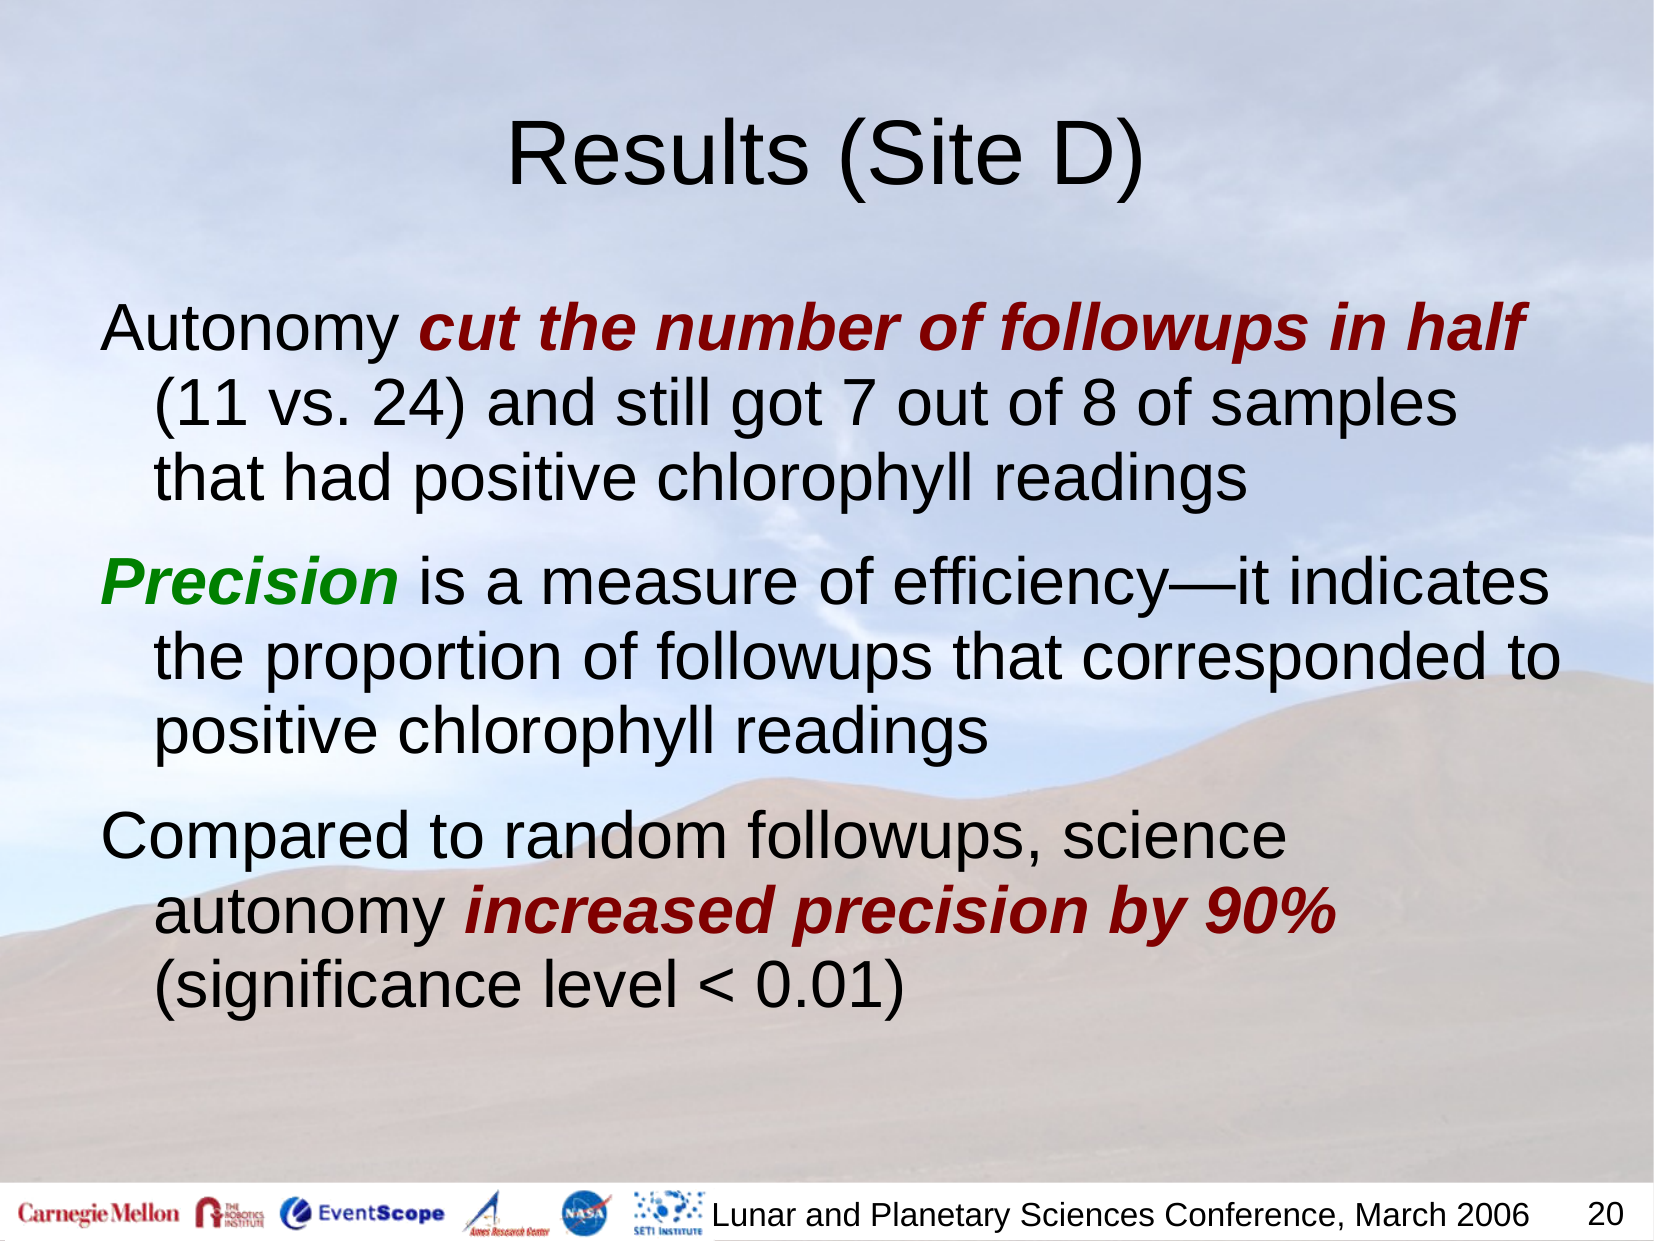

# Results (Site D)
Autonomy cut the number of followups in half (11 vs. 24) and still got 7 out of 8 of samples that had positive chlorophyll readings
Precision is a measure of efficiency—it indicates the proportion of followups that corresponded to positive chlorophyll readings
Compared to random followups, science autonomy increased precision by 90% (significance level < 0.01)